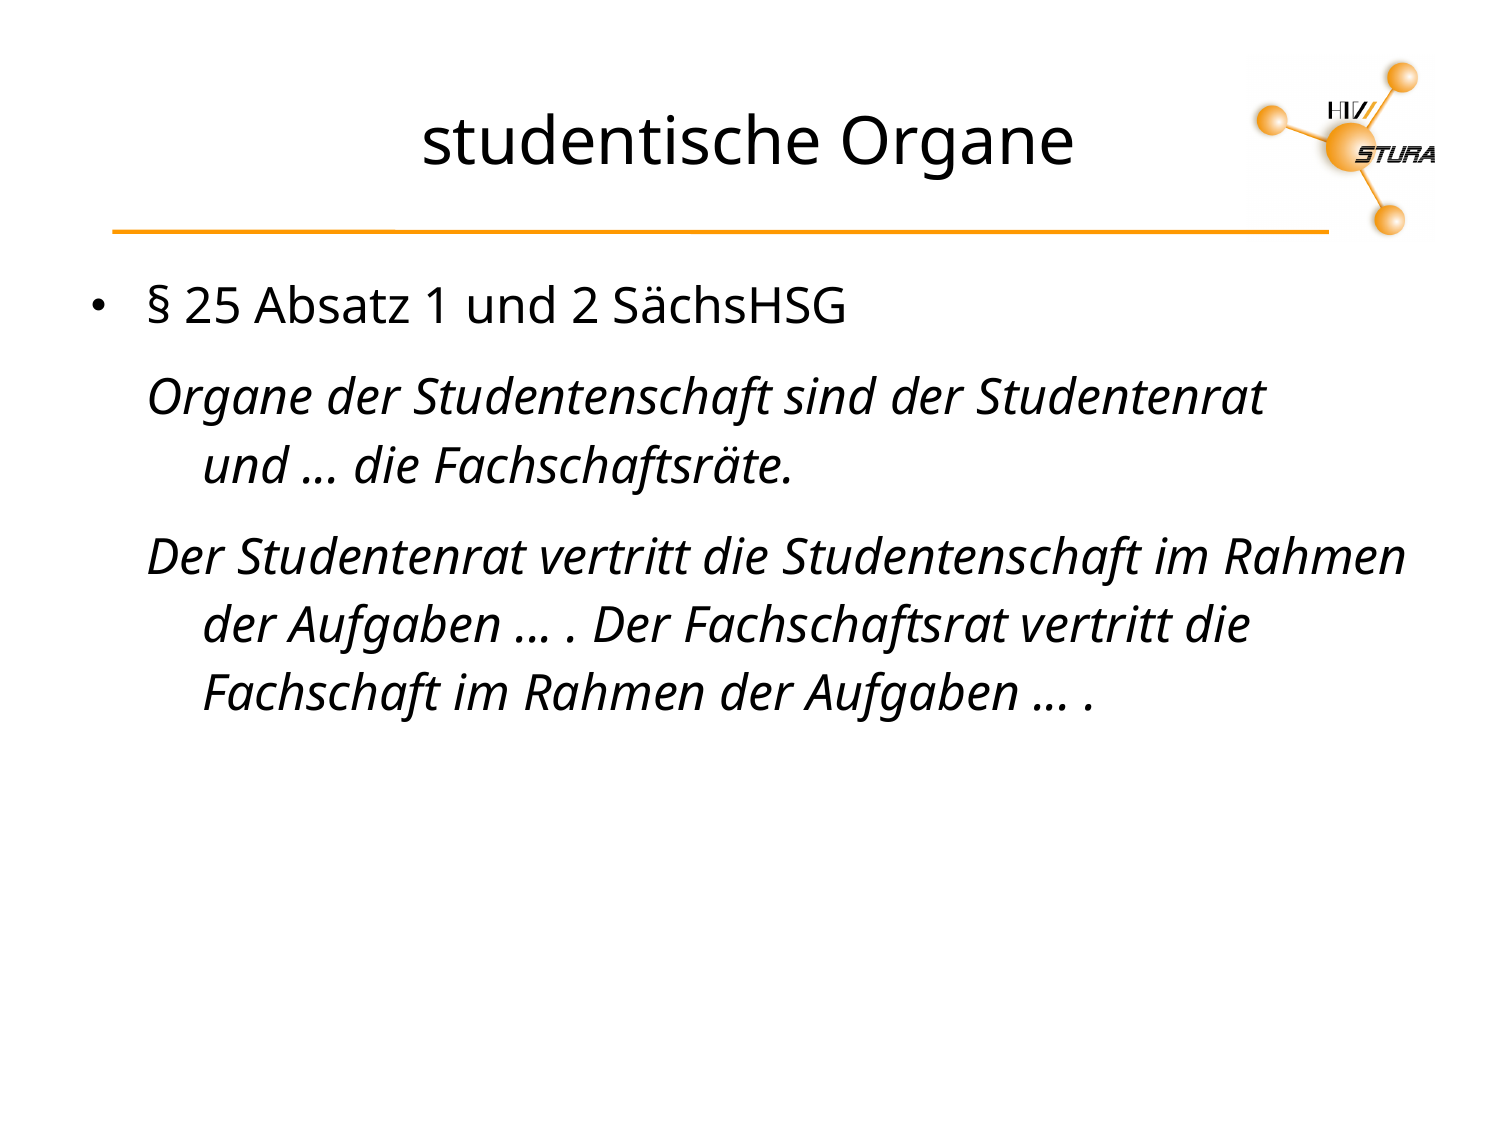

# studentische Organe
§ 25 Absatz 1 und 2 SächsHSG
Organe der Studentenschaft sind der Studentenrat und ... die Fachschaftsräte.
Der Studentenrat vertritt die Studentenschaft im Rahmen der Aufgaben ... . Der Fachschaftsrat vertritt die Fachschaft im Rahmen der Aufgaben ... .